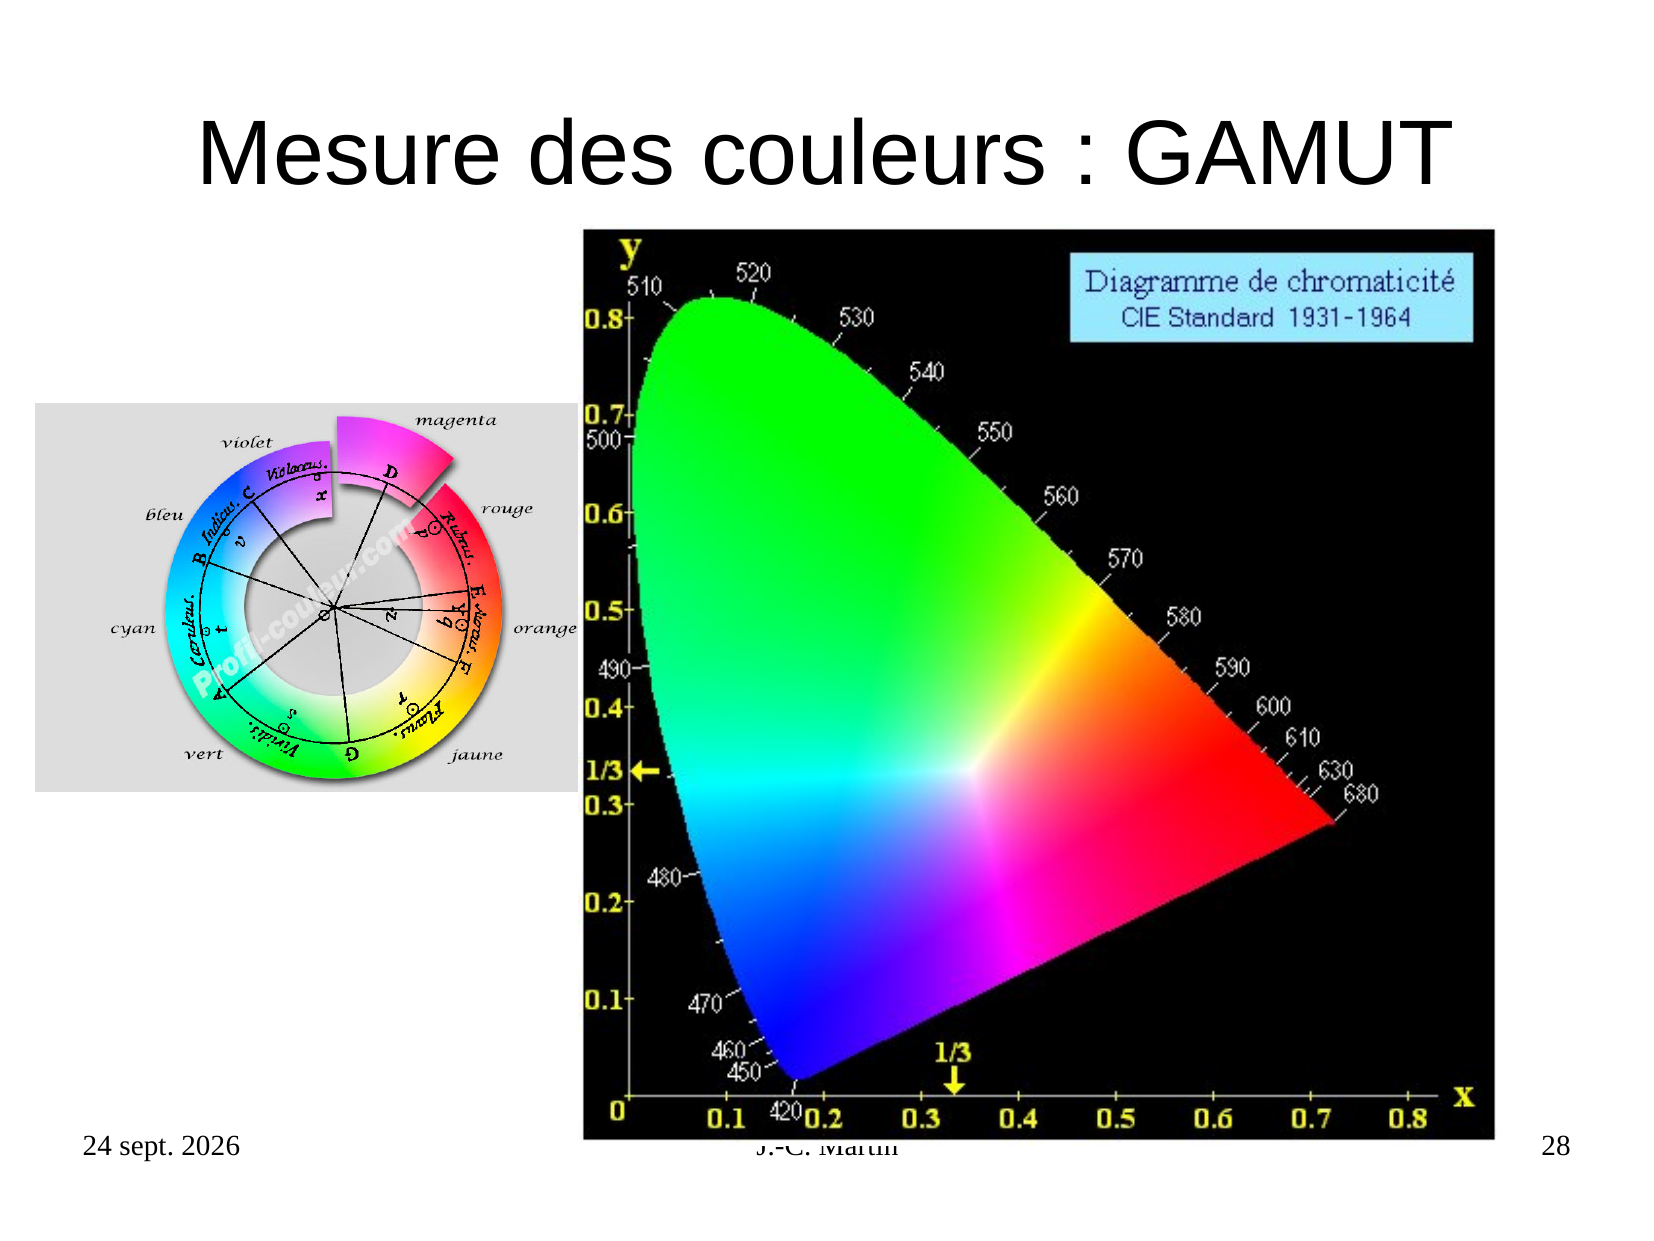

# Mesure des couleurs : GAMUT
J.-C. Martin
28